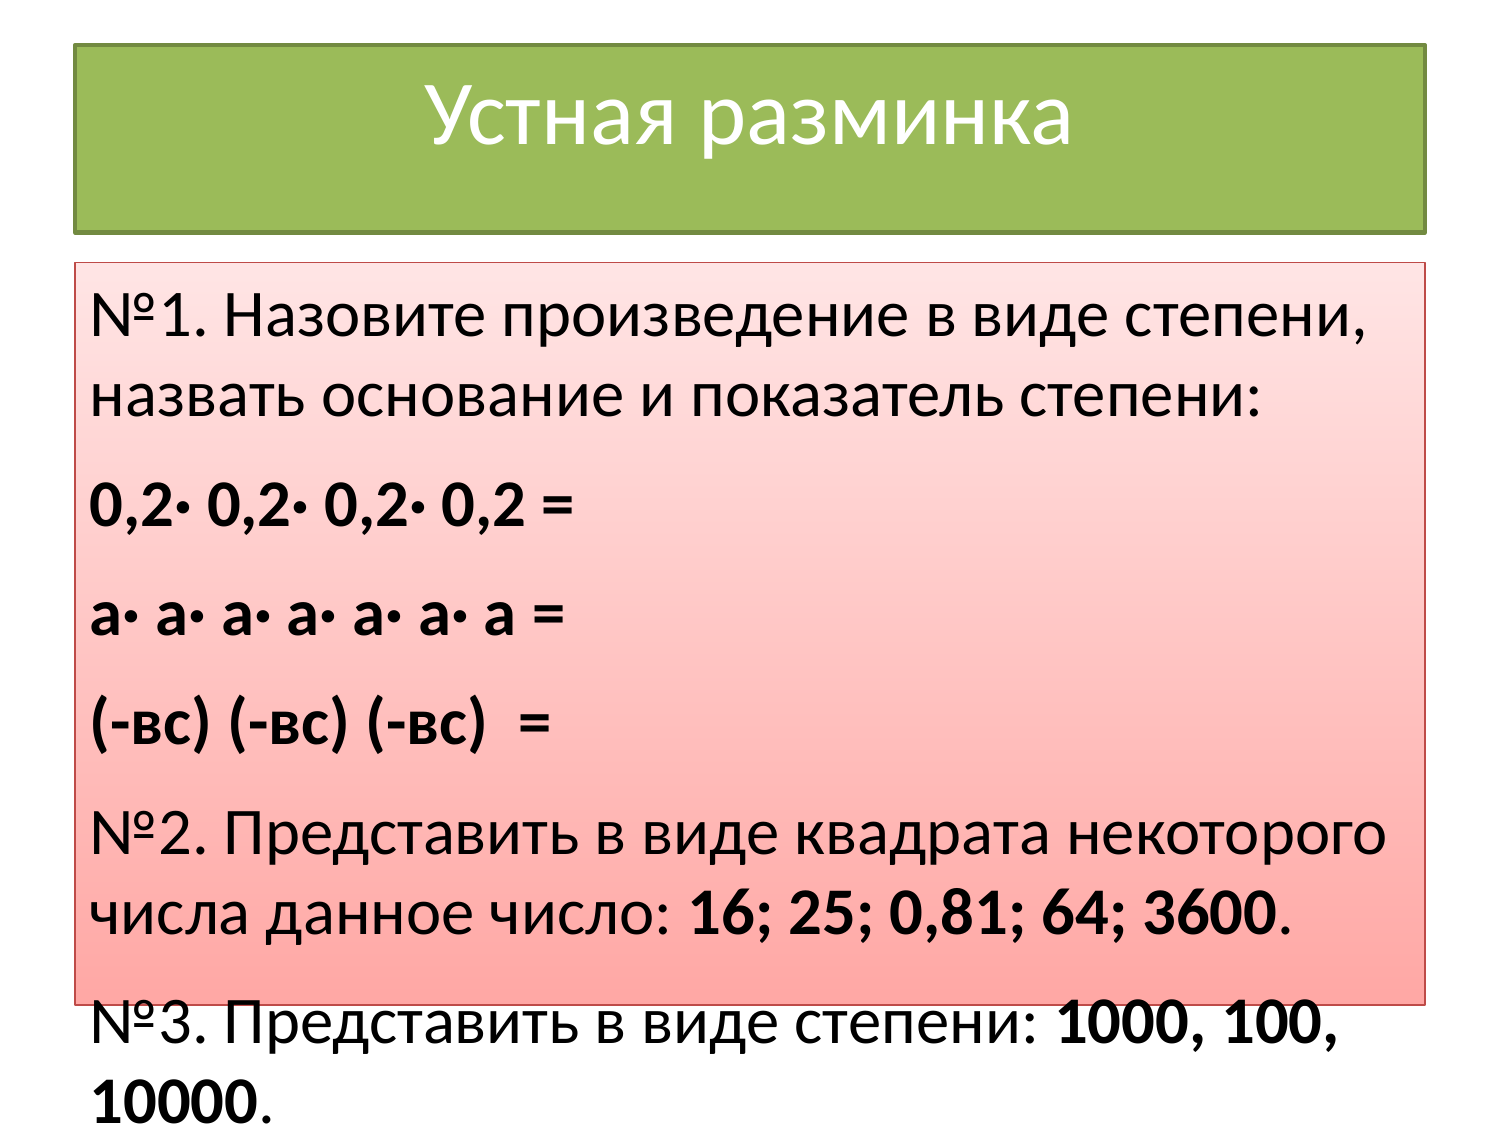

# Устная разминка
№1. Назовите произведение в виде степени, назвать основание и показатель степени:
0,2· 0,2· 0,2· 0,2 =
а· а· а· а· а· а· а =
(-вс) (-вс) (-вс) =
№2. Представить в виде квадрата некоторого числа данное число: 16; 25; 0,81; 64; 3600.
№3. Представить в виде степени: 1000, 100, 10000.
№4. Вычислить:
33 ; 24 – 32 ; 412 · 420 ; 545 : 544 ; (23 )2